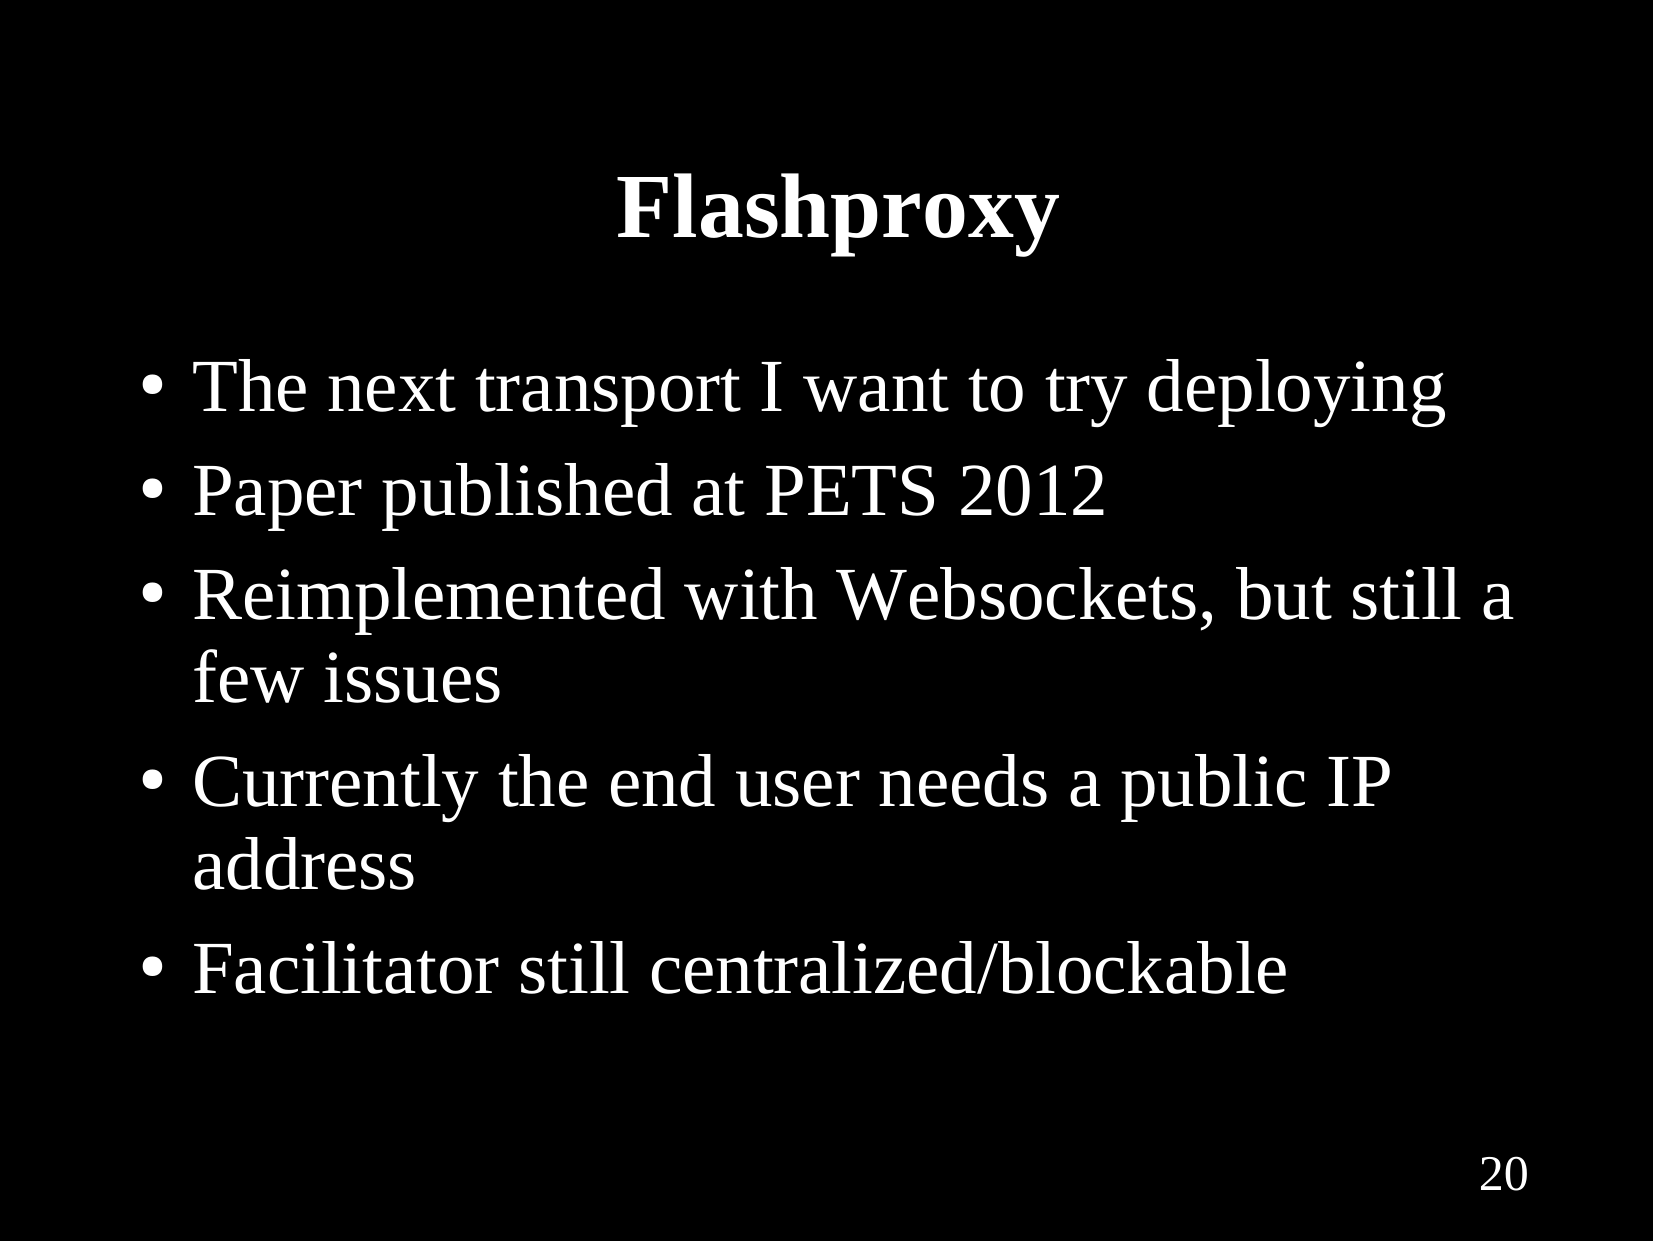

# Flashproxy
The next transport I want to try deploying
Paper published at PETS 2012
Reimplemented with Websockets, but still a few issues
Currently the end user needs a public IP address
Facilitator still centralized/blockable